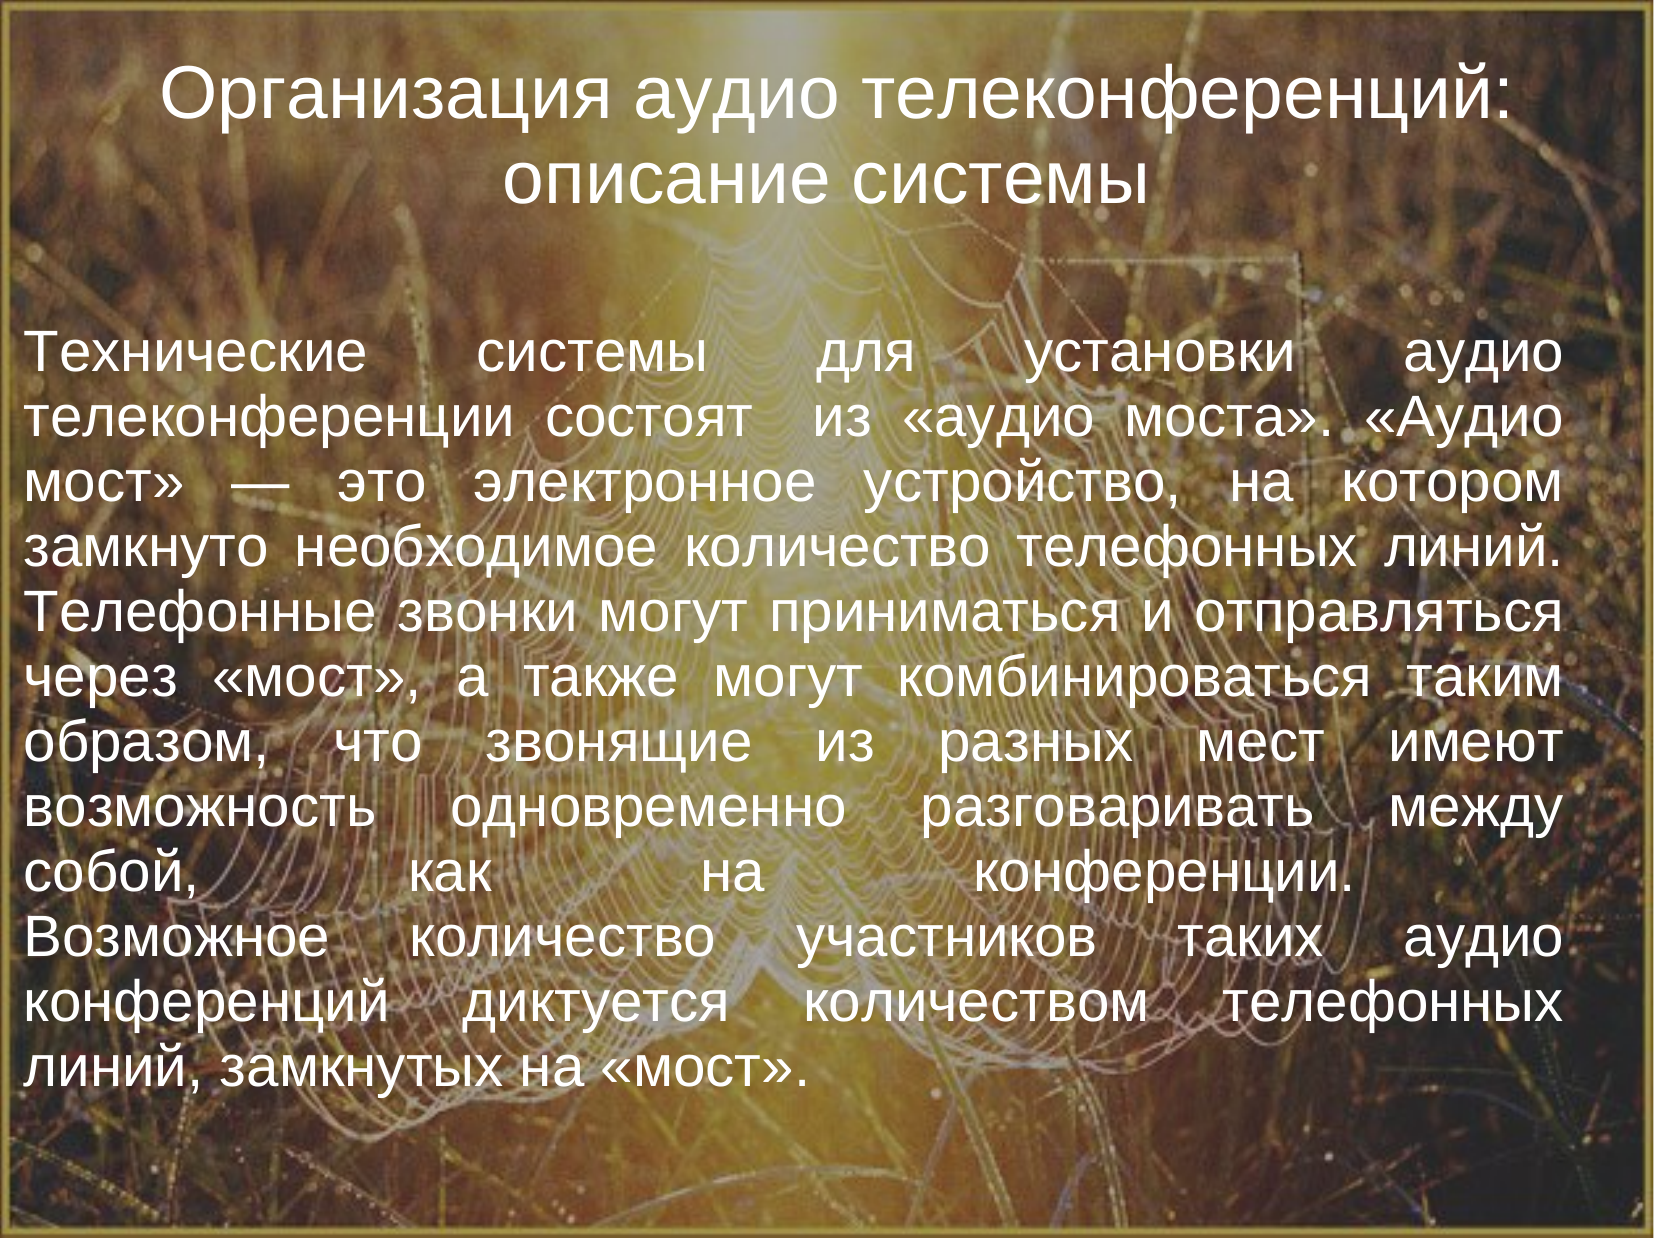

Организация аудио телеконференций: описание системы
Технические системы для установки аудио телеконференции состоят из «аудио моста». «Аудио мост» — это электронное устройство, на котором замкнуто необходимое количество телефонных линий. Телефонные звонки могут приниматься и отправляться через «мост», а также могут комбинироваться таким образом, что звонящие из разных мест имеют возможность одновременно разговаривать между собой, как на конференции.
Возможное количество участников таких аудио конференций диктуется количеством телефонных линий, замкнутых на «мост».